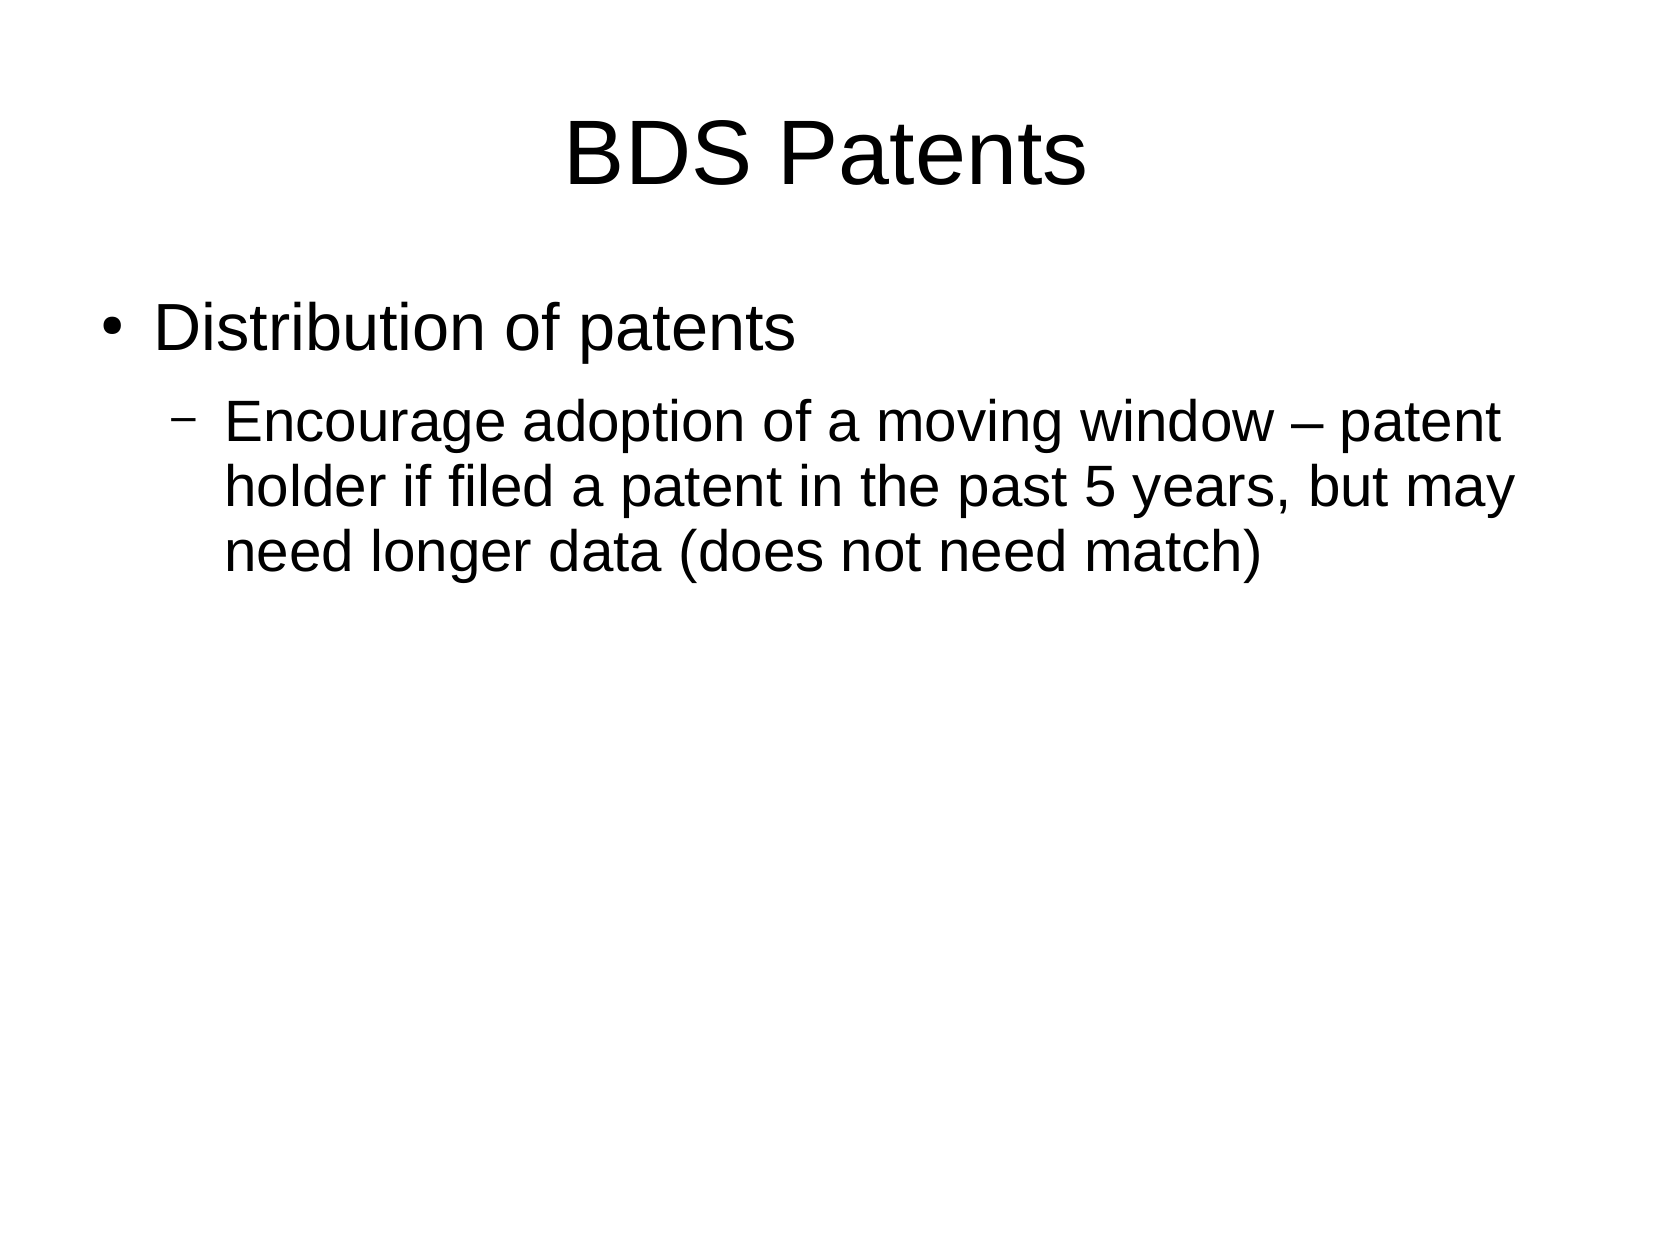

# BDS Patents
Distribution of patents
Encourage adoption of a moving window – patent holder if filed a patent in the past 5 years, but may need longer data (does not need match)